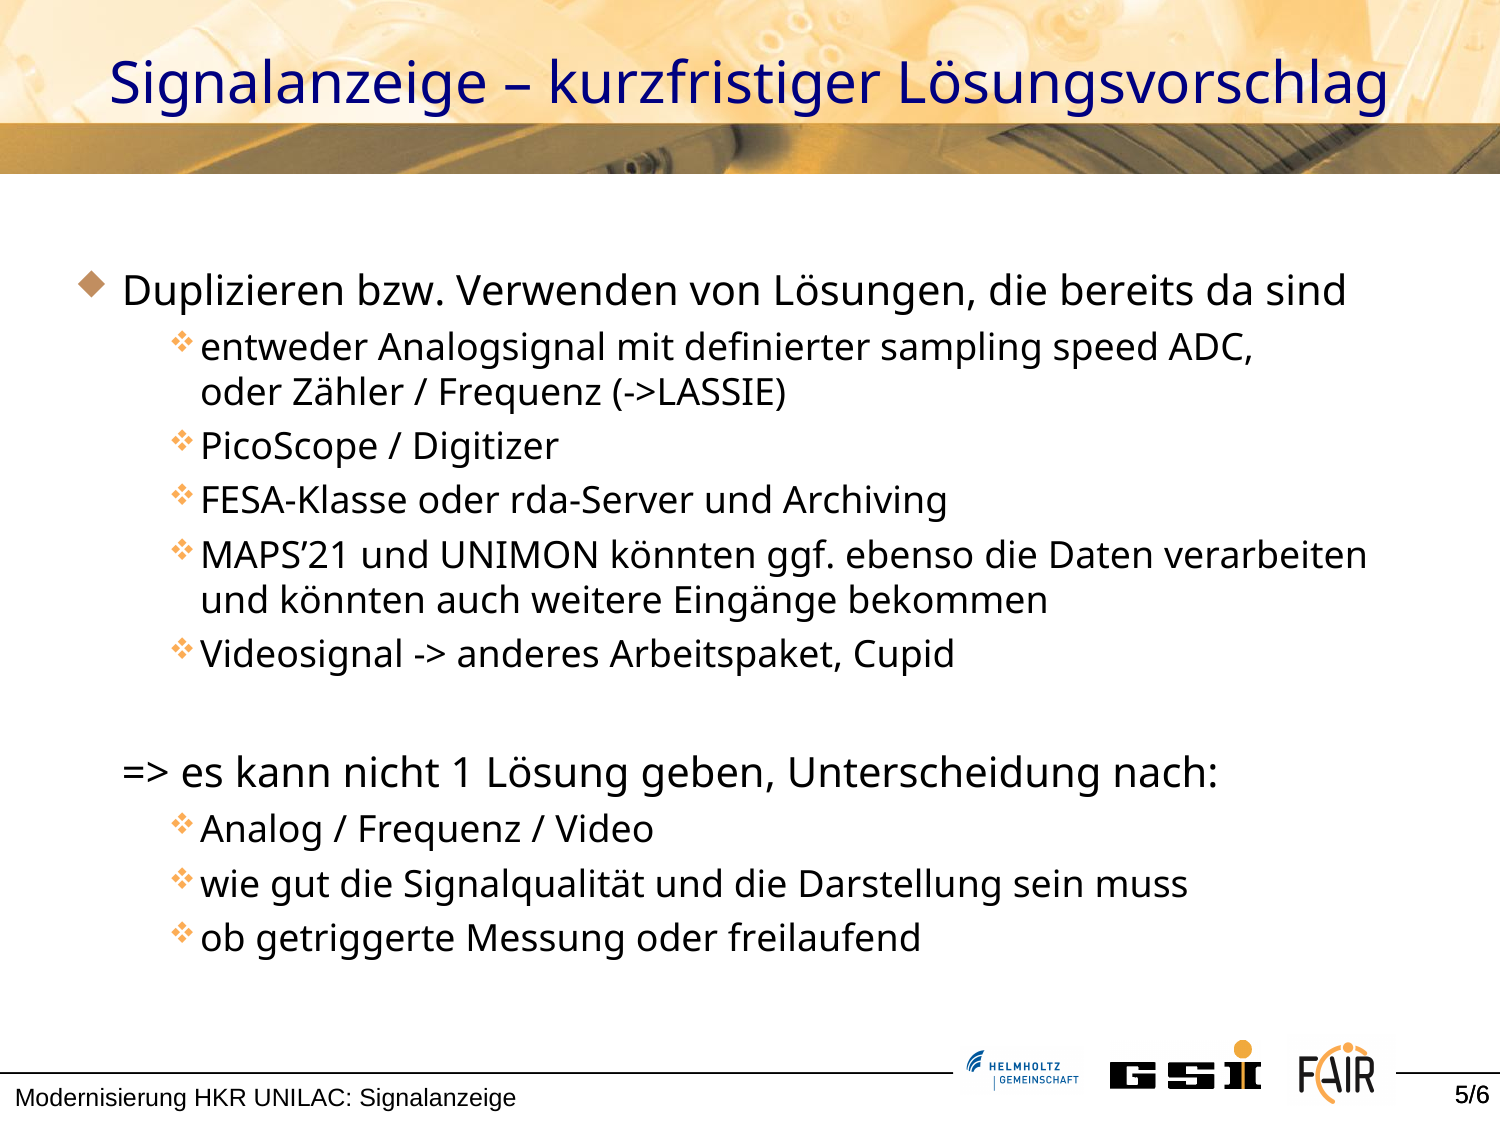

# Signalanzeige – kurzfristiger Lösungsvorschlag
Duplizieren bzw. Verwenden von Lösungen, die bereits da sind
entweder Analogsignal mit definierter sampling speed ADC,
oder Zähler / Frequenz (->LASSIE)
PicoScope / Digitizer
FESA-Klasse oder rda-Server und Archiving
MAPS’21 und UNIMON könnten ggf. ebenso die Daten verarbeiten und könnten auch weitere Eingänge bekommen
Videosignal -> anderes Arbeitspaket, Cupid
=> es kann nicht 1 Lösung geben, Unterscheidung nach:
Analog / Frequenz / Video
wie gut die Signalqualität und die Darstellung sein muss
ob getriggerte Messung oder freilaufend
5